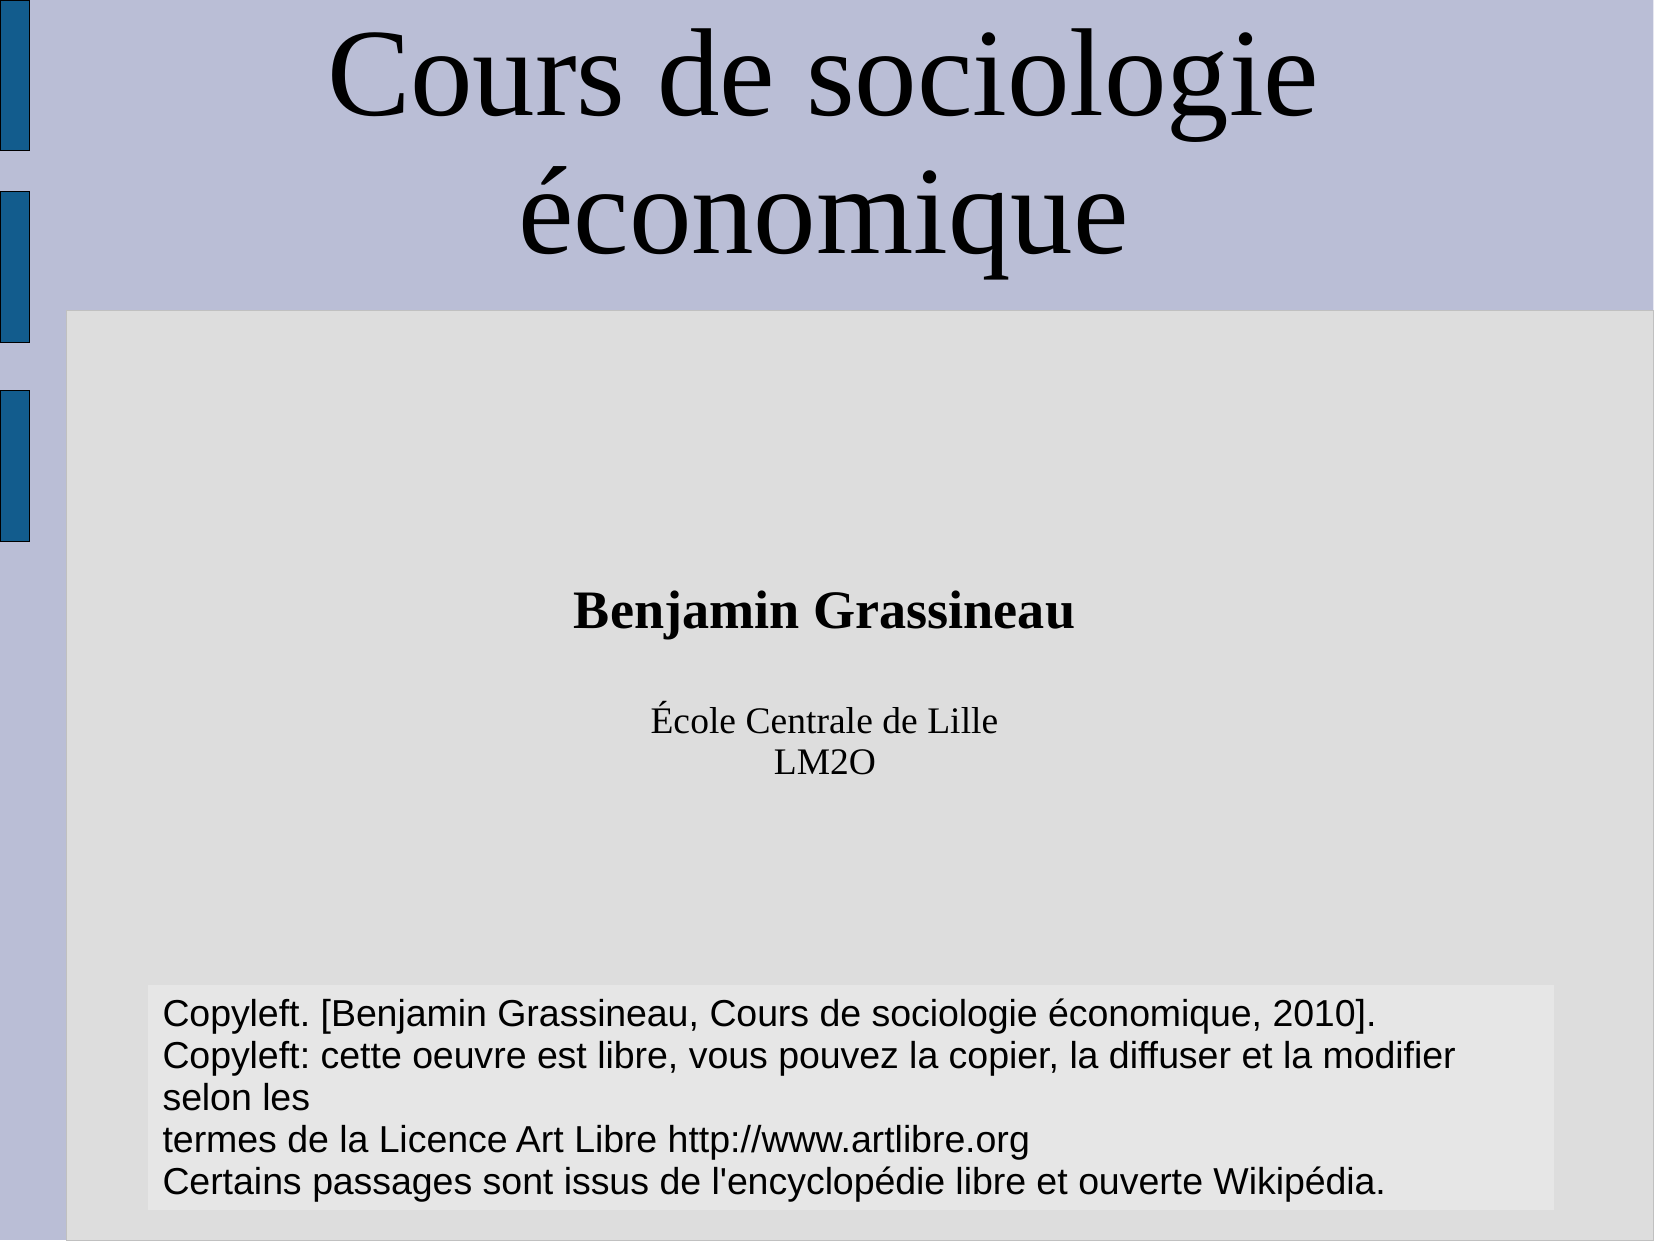

Cours de sociologie
économique
# Benjamin Grassineau
École Centrale de Lille
LM2O
| Copyleft. [Benjamin Grassineau, Cours de sociologie économique, 2010]. Copyleft: cette oeuvre est libre, vous pouvez la copier, la diffuser et la modifier selon les termes de la Licence Art Libre http://www.artlibre.org Certains passages sont issus de l'encyclopédie libre et ouverte Wikipédia. |
| --- |